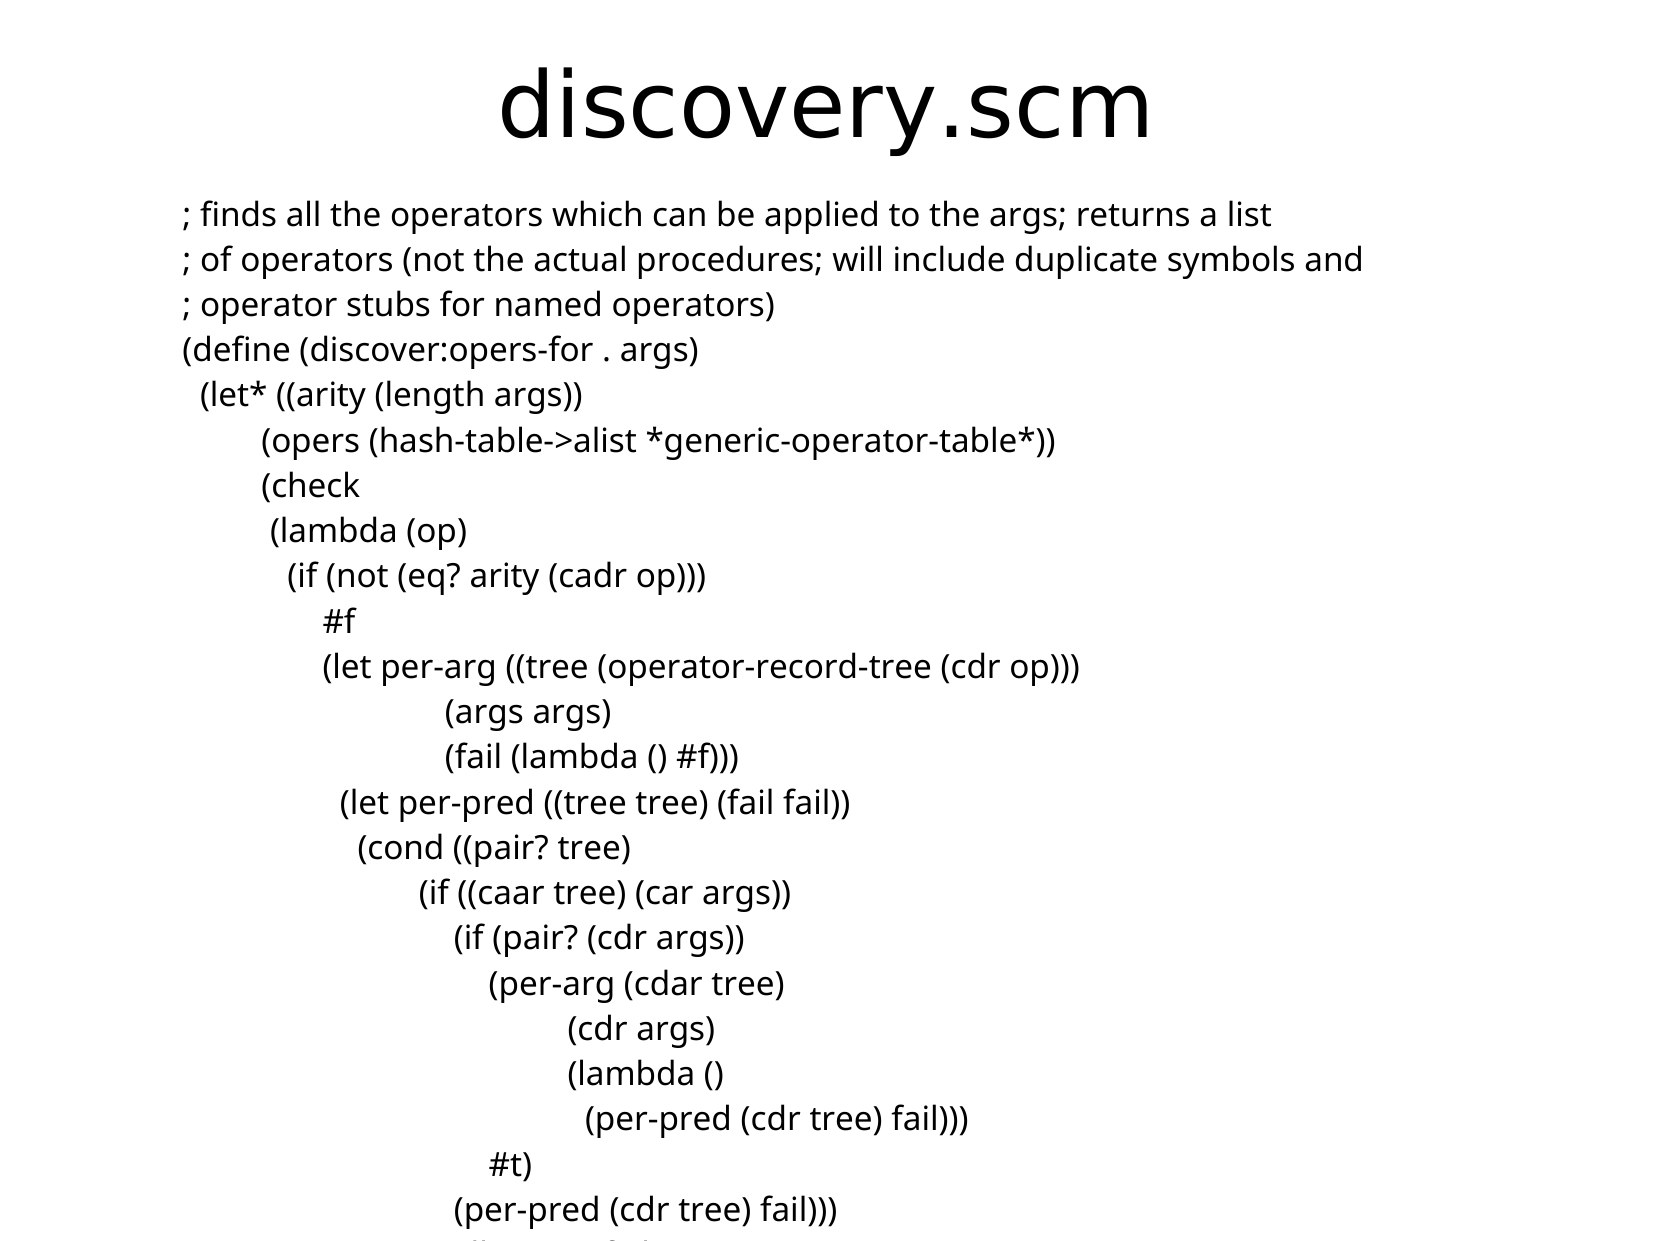

# discovery.scm
; finds all the operators which can be applied to the args; returns a list
; of operators (not the actual procedures; will include duplicate symbols and
; operator stubs for named operators)
(define (discover:opers-for . args)
 (let* ((arity (length args))
 (opers (hash-table->alist *generic-operator-table*))
 (check
 (lambda (op)
 (if (not (eq? arity (cadr op)))
 #f
 (let per-arg ((tree (operator-record-tree (cdr op)))
 (args args)
 (fail (lambda () #f)))
 (let per-pred ((tree tree) (fail fail))
 (cond ((pair? tree)
 (if ((caar tree) (car args))
 (if (pair? (cdr args))
 (per-arg (cdar tree)
 (cdr args)
 (lambda ()
 (per-pred (cdr tree) fail)))
 #t)
 (per-pred (cdr tree) fail)))
 ((null? tree) (fail))
 (else #t))))))))
 (map car (filter check opers))))